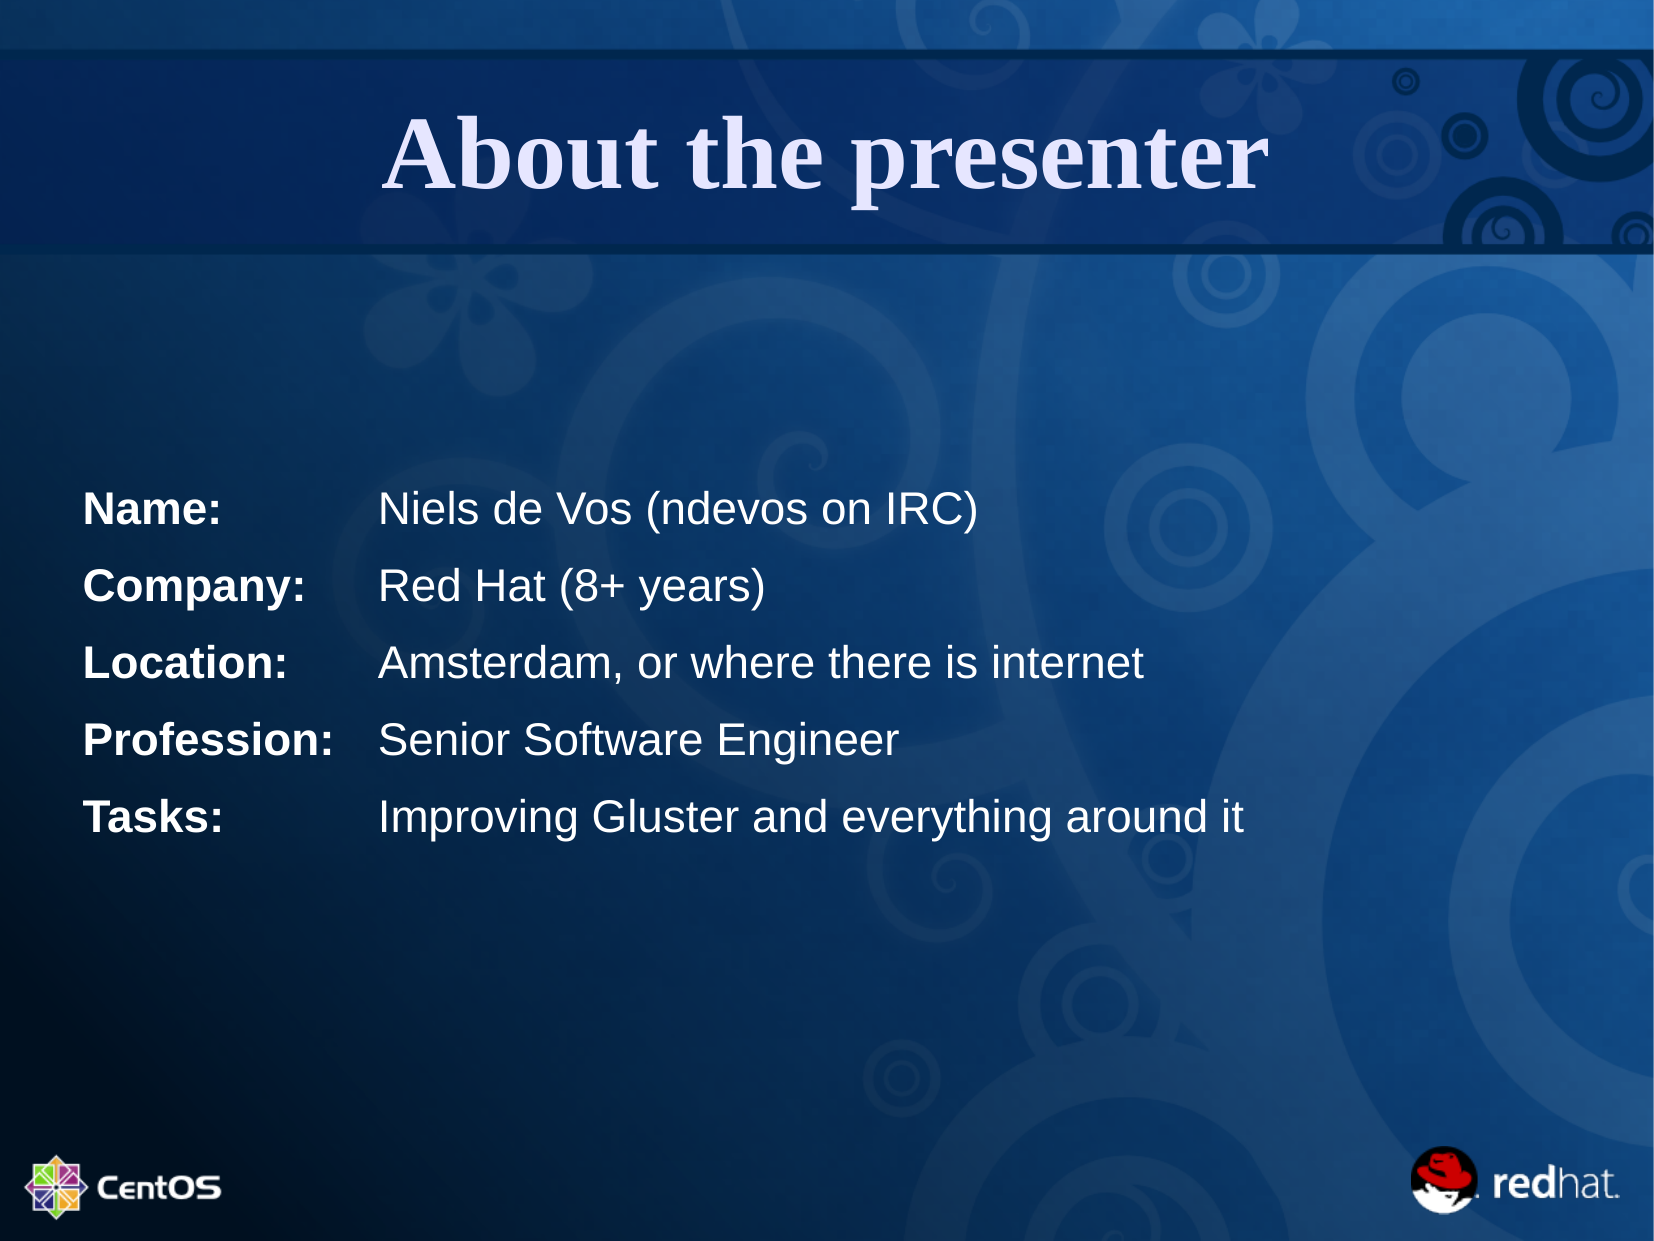

# About the presenter
Name: 		Niels de Vos (ndevos on IRC)
Company: 	Red Hat (8+ years)
Location: 		Amsterdam, or where there is internet
Profession: 	Senior Software Engineer
Tasks: 		Improving Gluster and everything around it